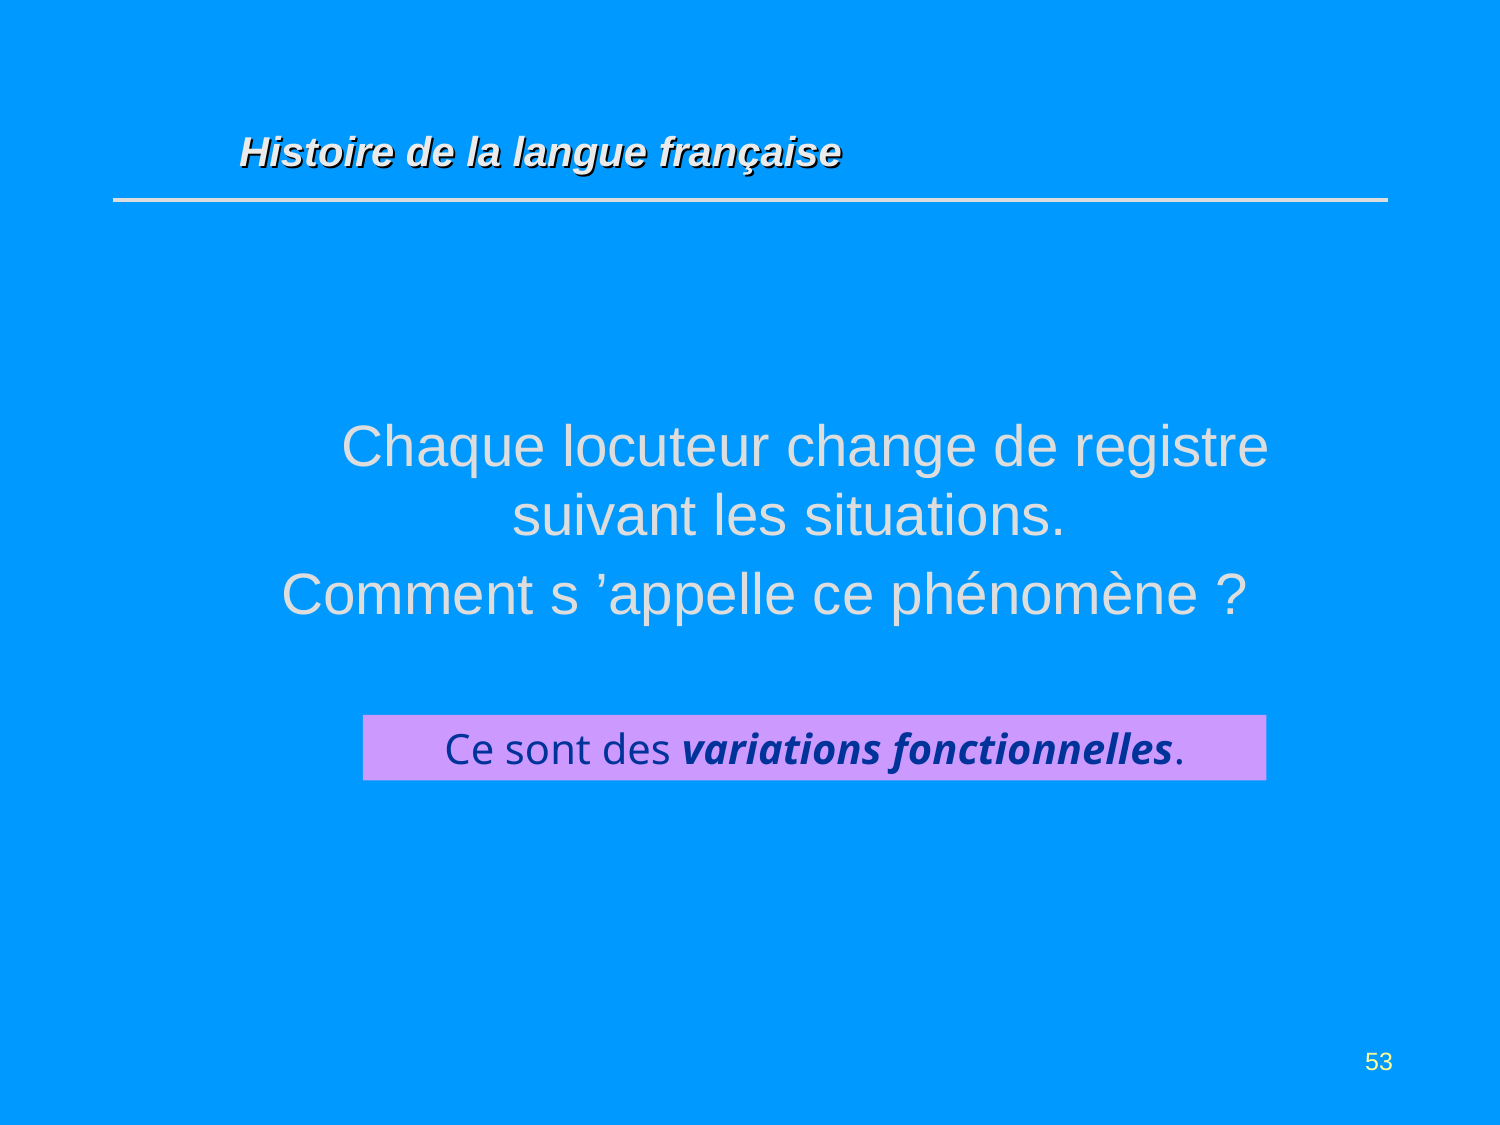

Histoire de la langue française
Chaque locuteur change de registre suivant les situations.
Comment s ’appelle ce phénomène ?
Ce sont des variations fonctionnelles.
53